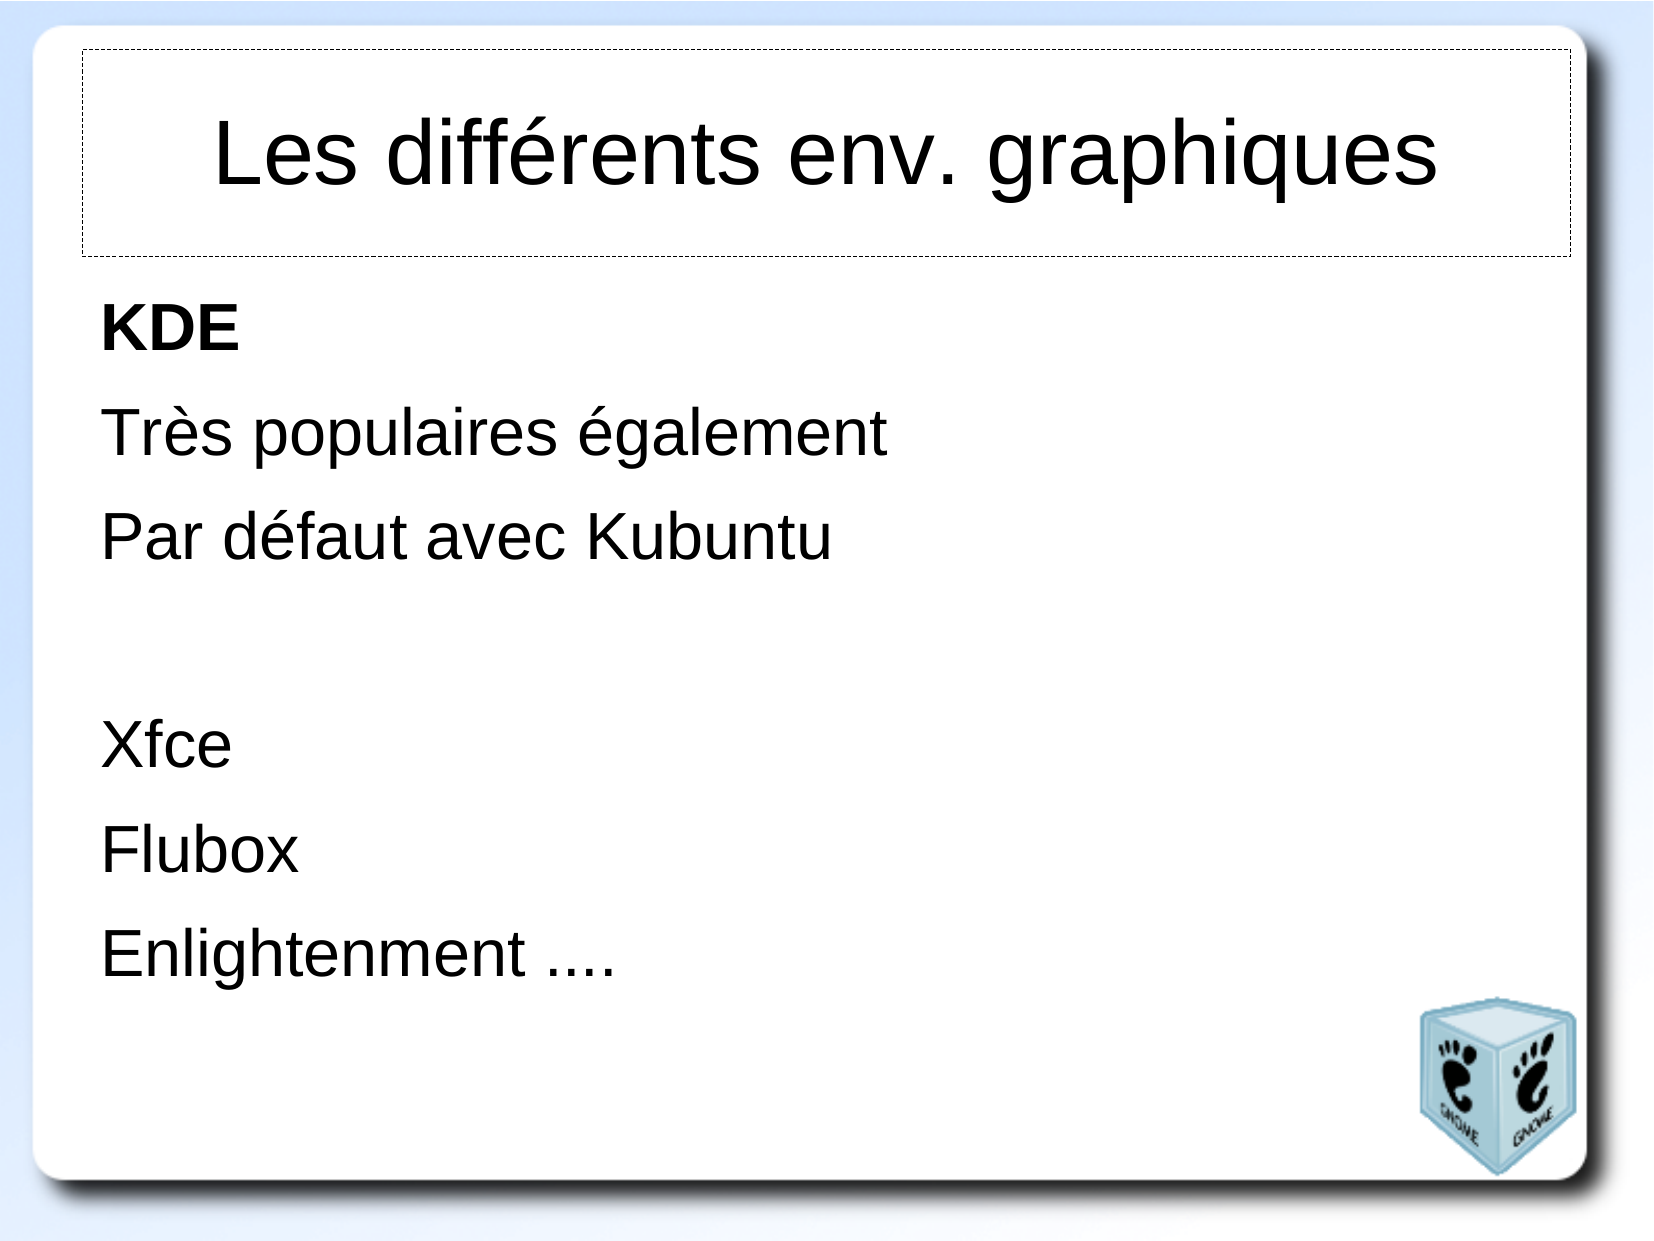

# Les différents env. graphiques
KDE
Très populaires également
Par défaut avec Kubuntu
Xfce
Flubox
Enlightenment ....